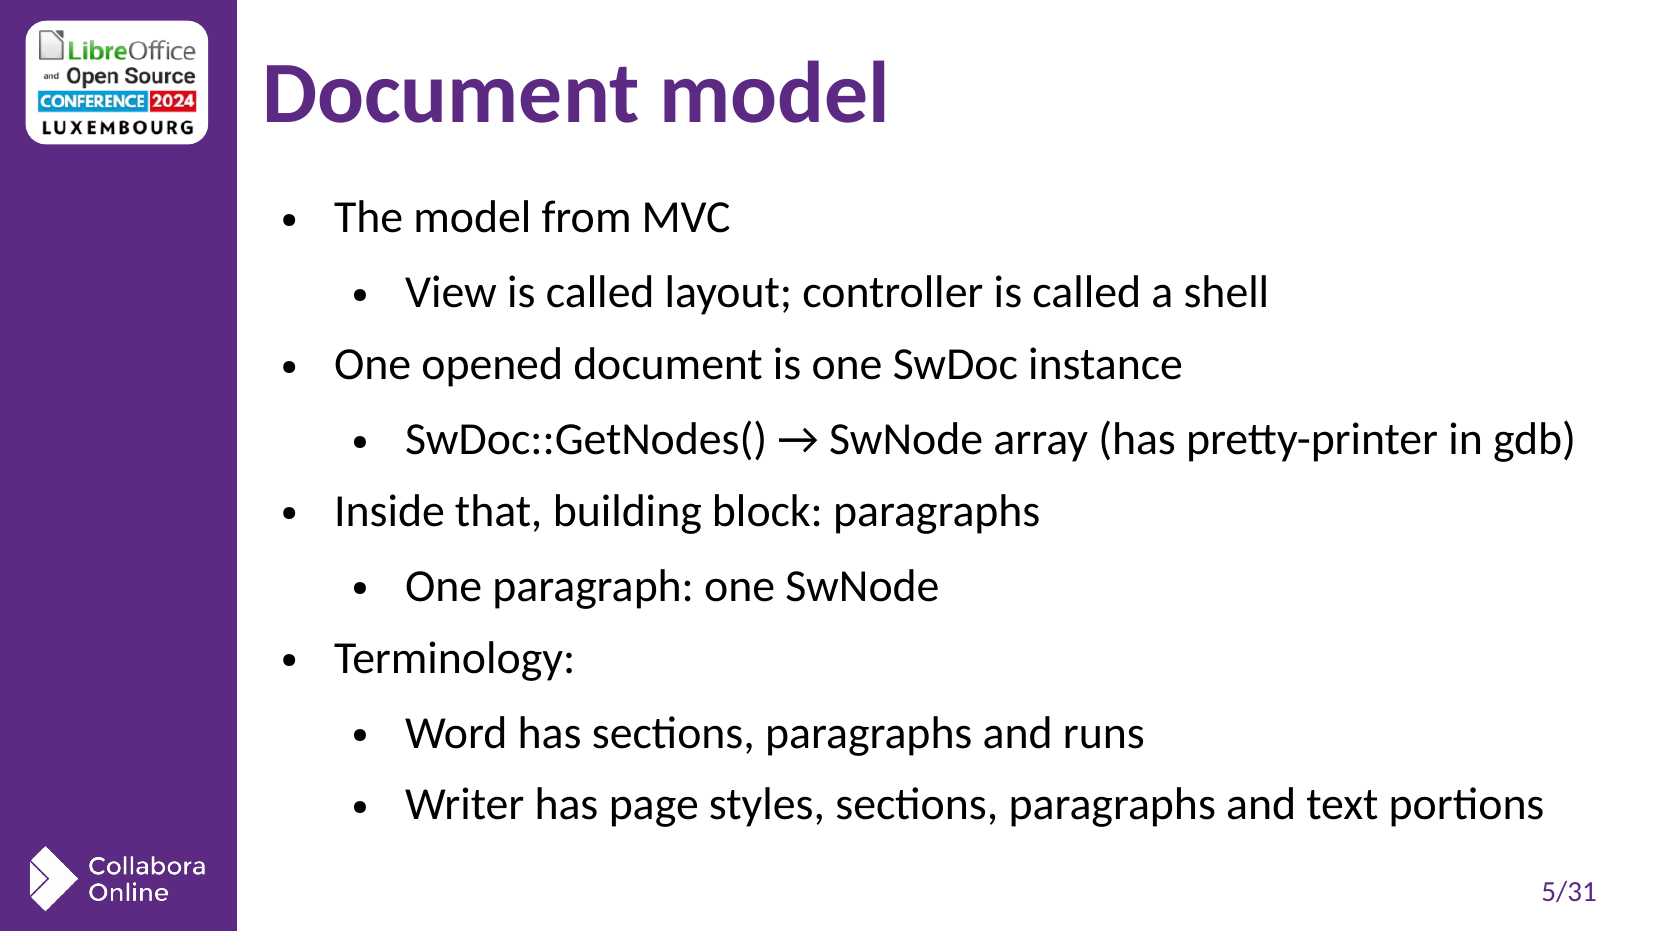

# Document model
The model from MVC
View is called layout; controller is called a shell
One opened document is one SwDoc instance
SwDoc::GetNodes() → SwNode array (has pretty-printer in gdb)
Inside that, building block: paragraphs
One paragraph: one SwNode
Terminology:
Word has sections, paragraphs and runs
Writer has page styles, sections, paragraphs and text portions
5